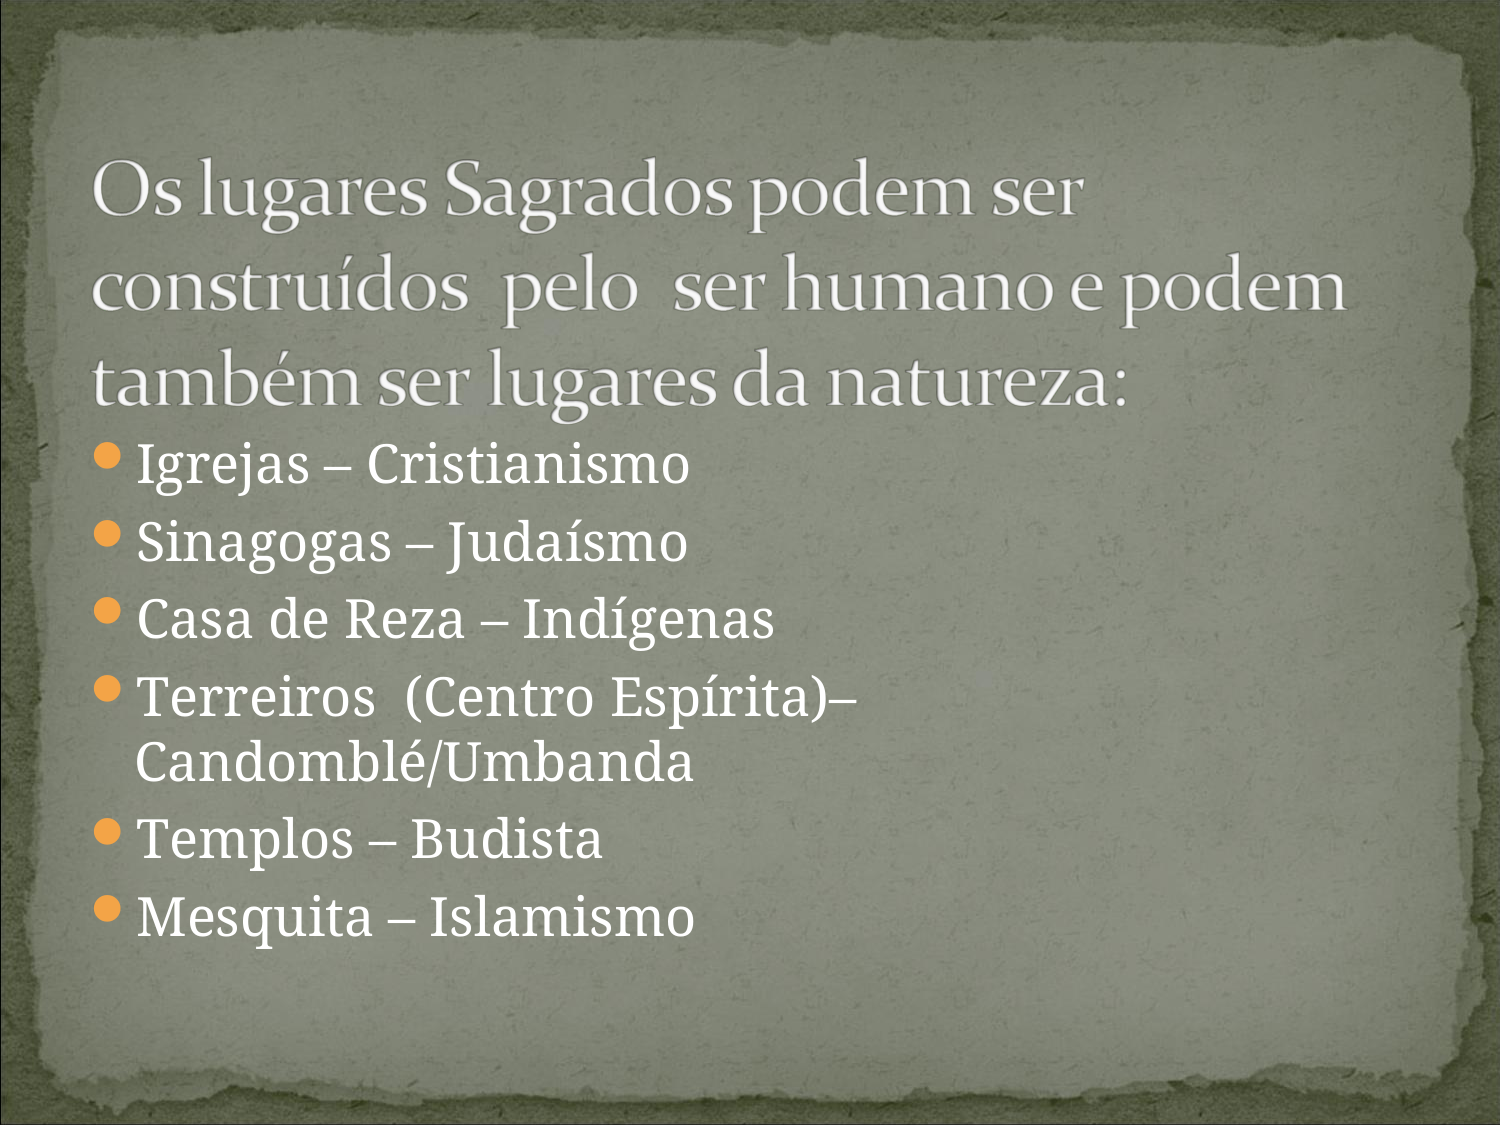

# Igrejas – Cristianismo
Sinagogas – Judaísmo
Casa de Reza – Indígenas
Terreiros (Centro Espírita)– Candomblé/Umbanda
Templos – Budista
Mesquita – Islamismo